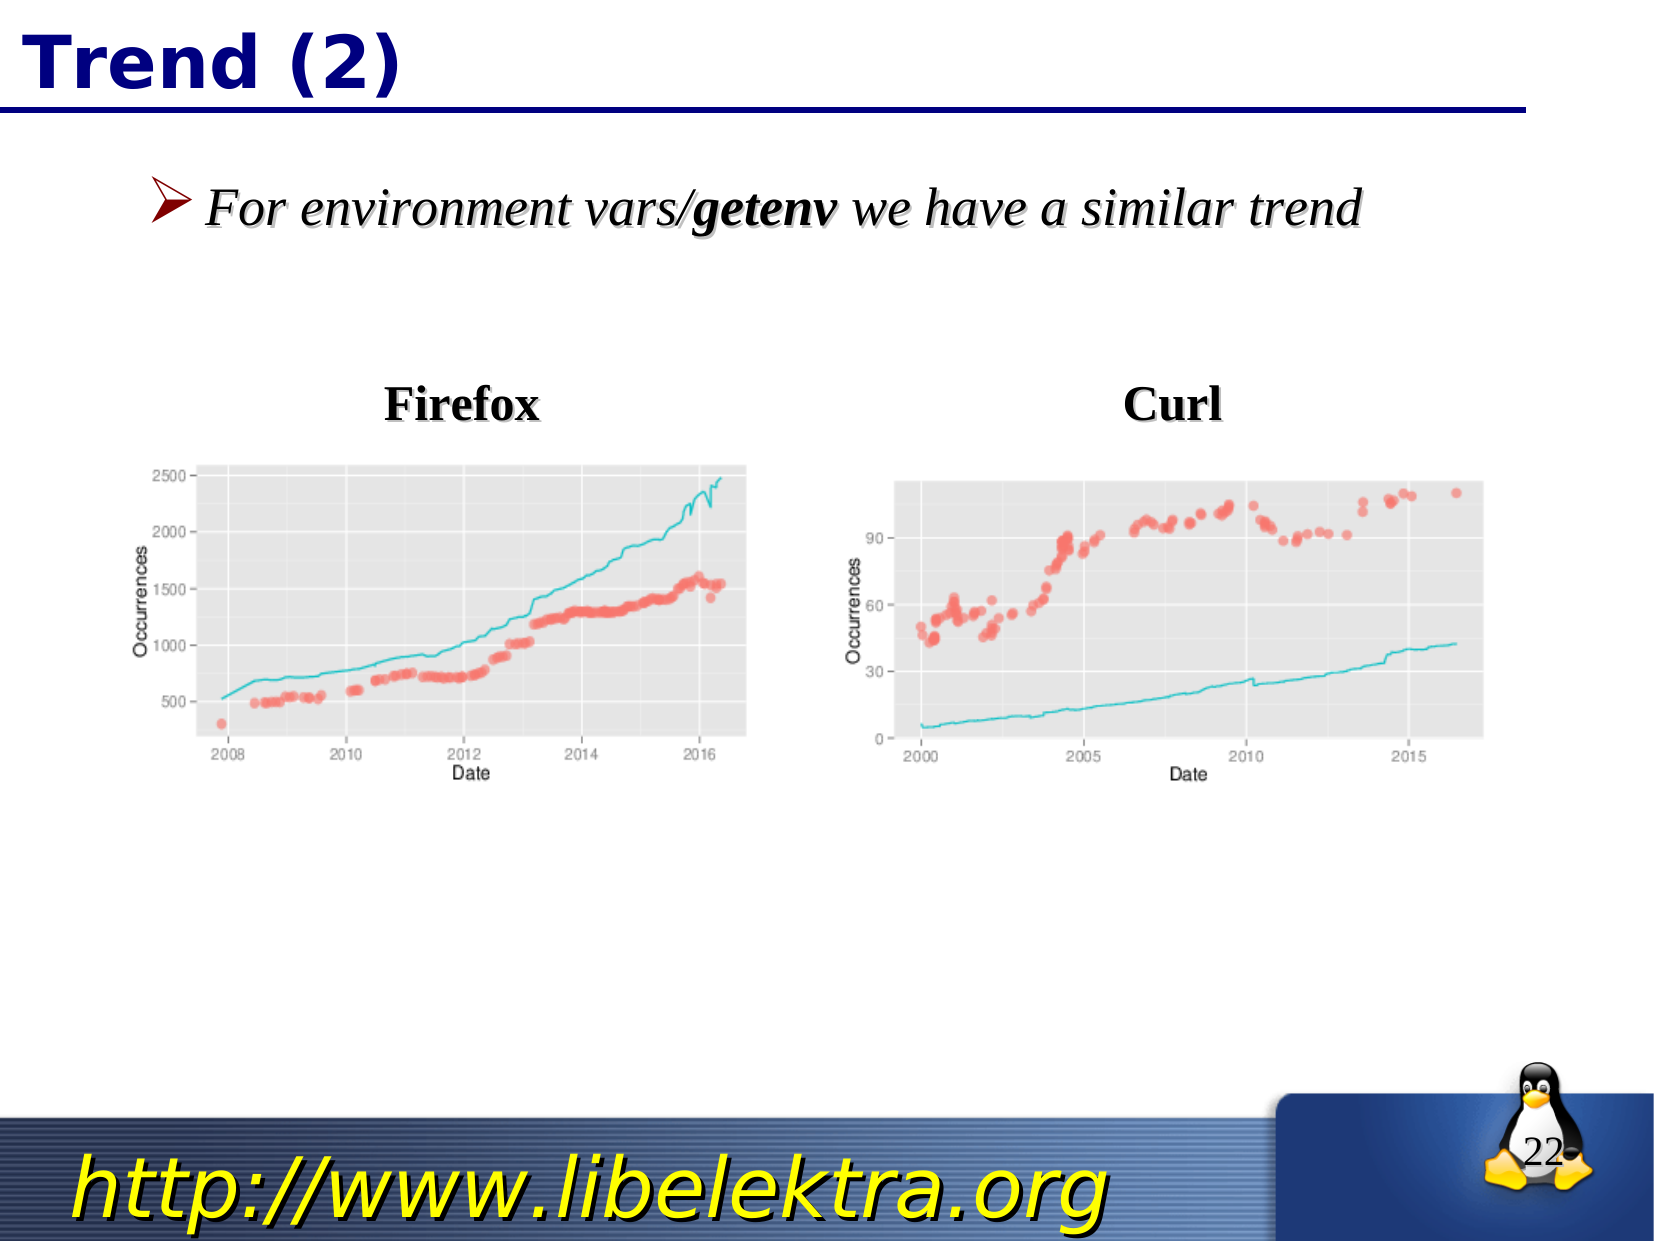

Trend (2)
# For environment vars/getenv we have a similar trend
Firefox
Curl